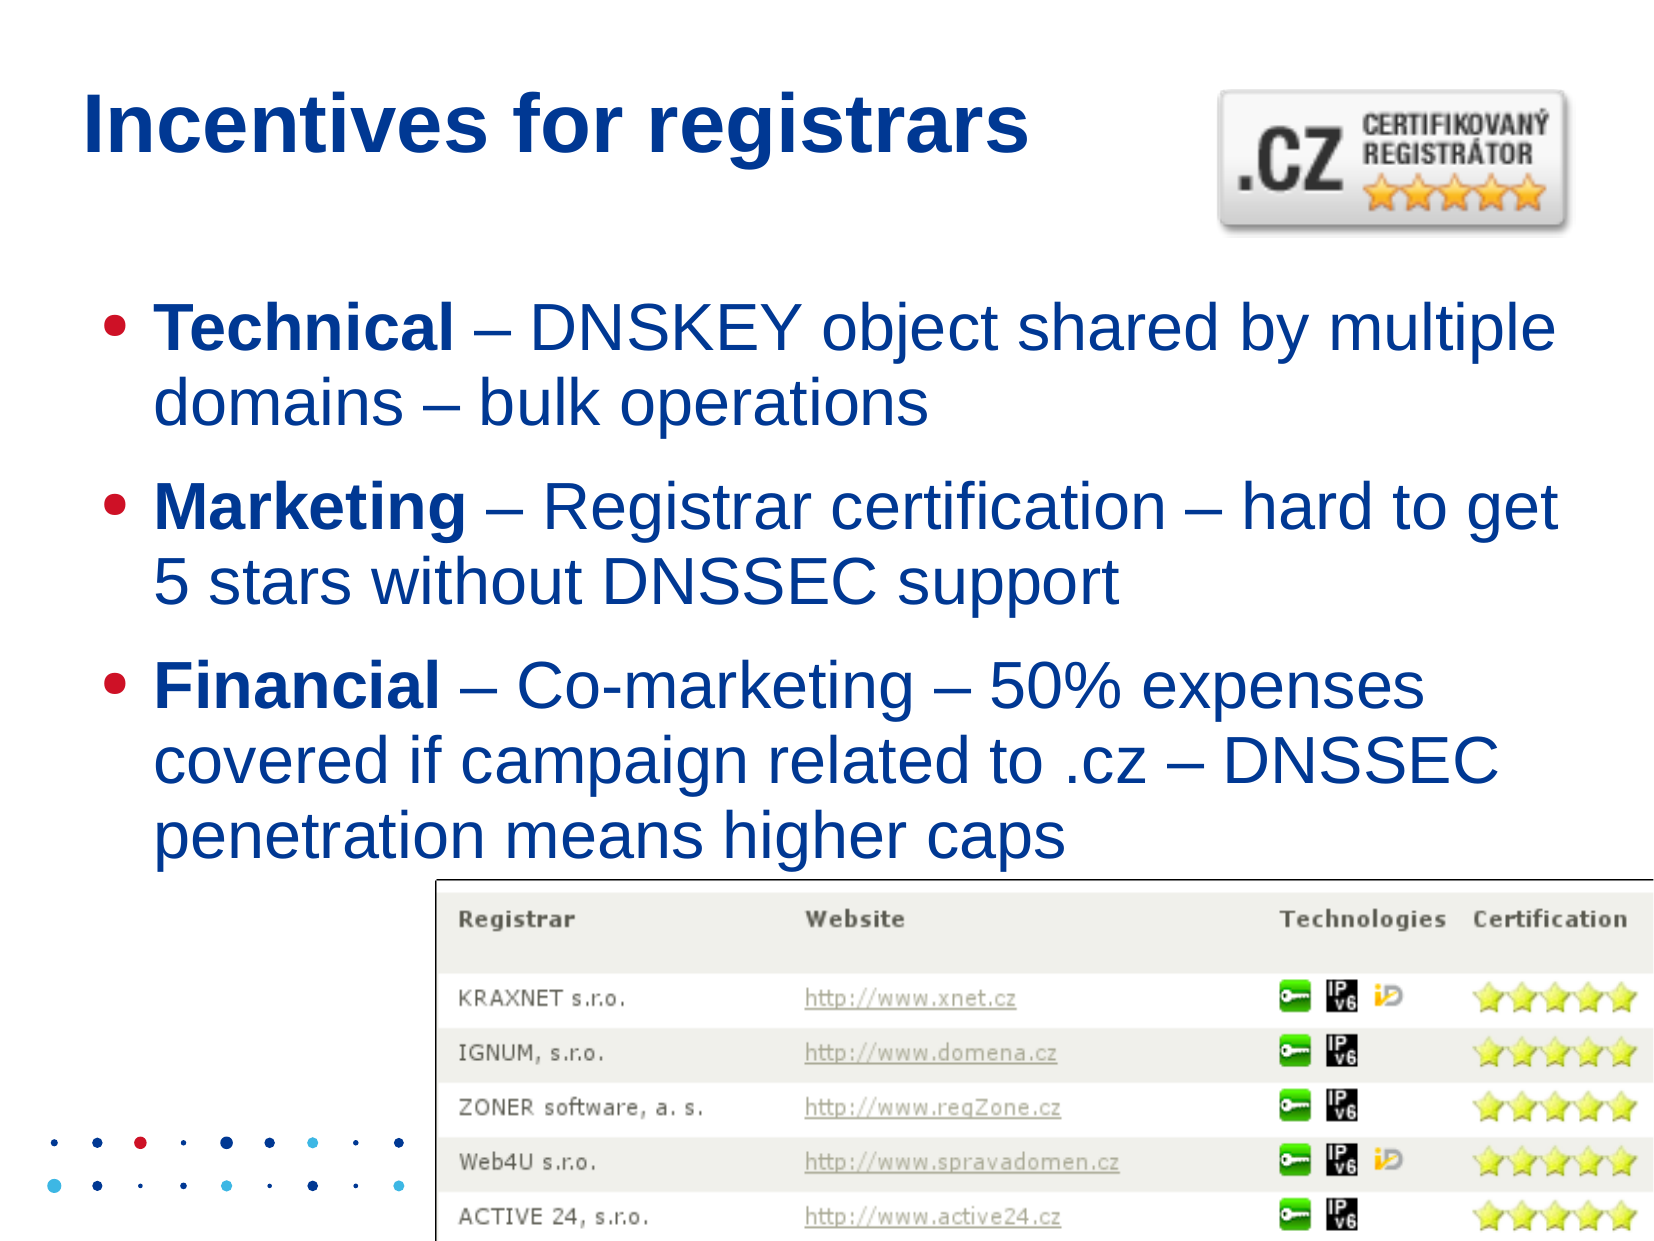

# Incentives for registrars
Technical – DNSKEY object shared by multiple domains – bulk operations
Marketing – Registrar certification – hard to get 5 stars without DNSSEC support
Financial – Co-marketing – 50% expenses covered if campaign related to .cz – DNSSEC penetration means higher caps